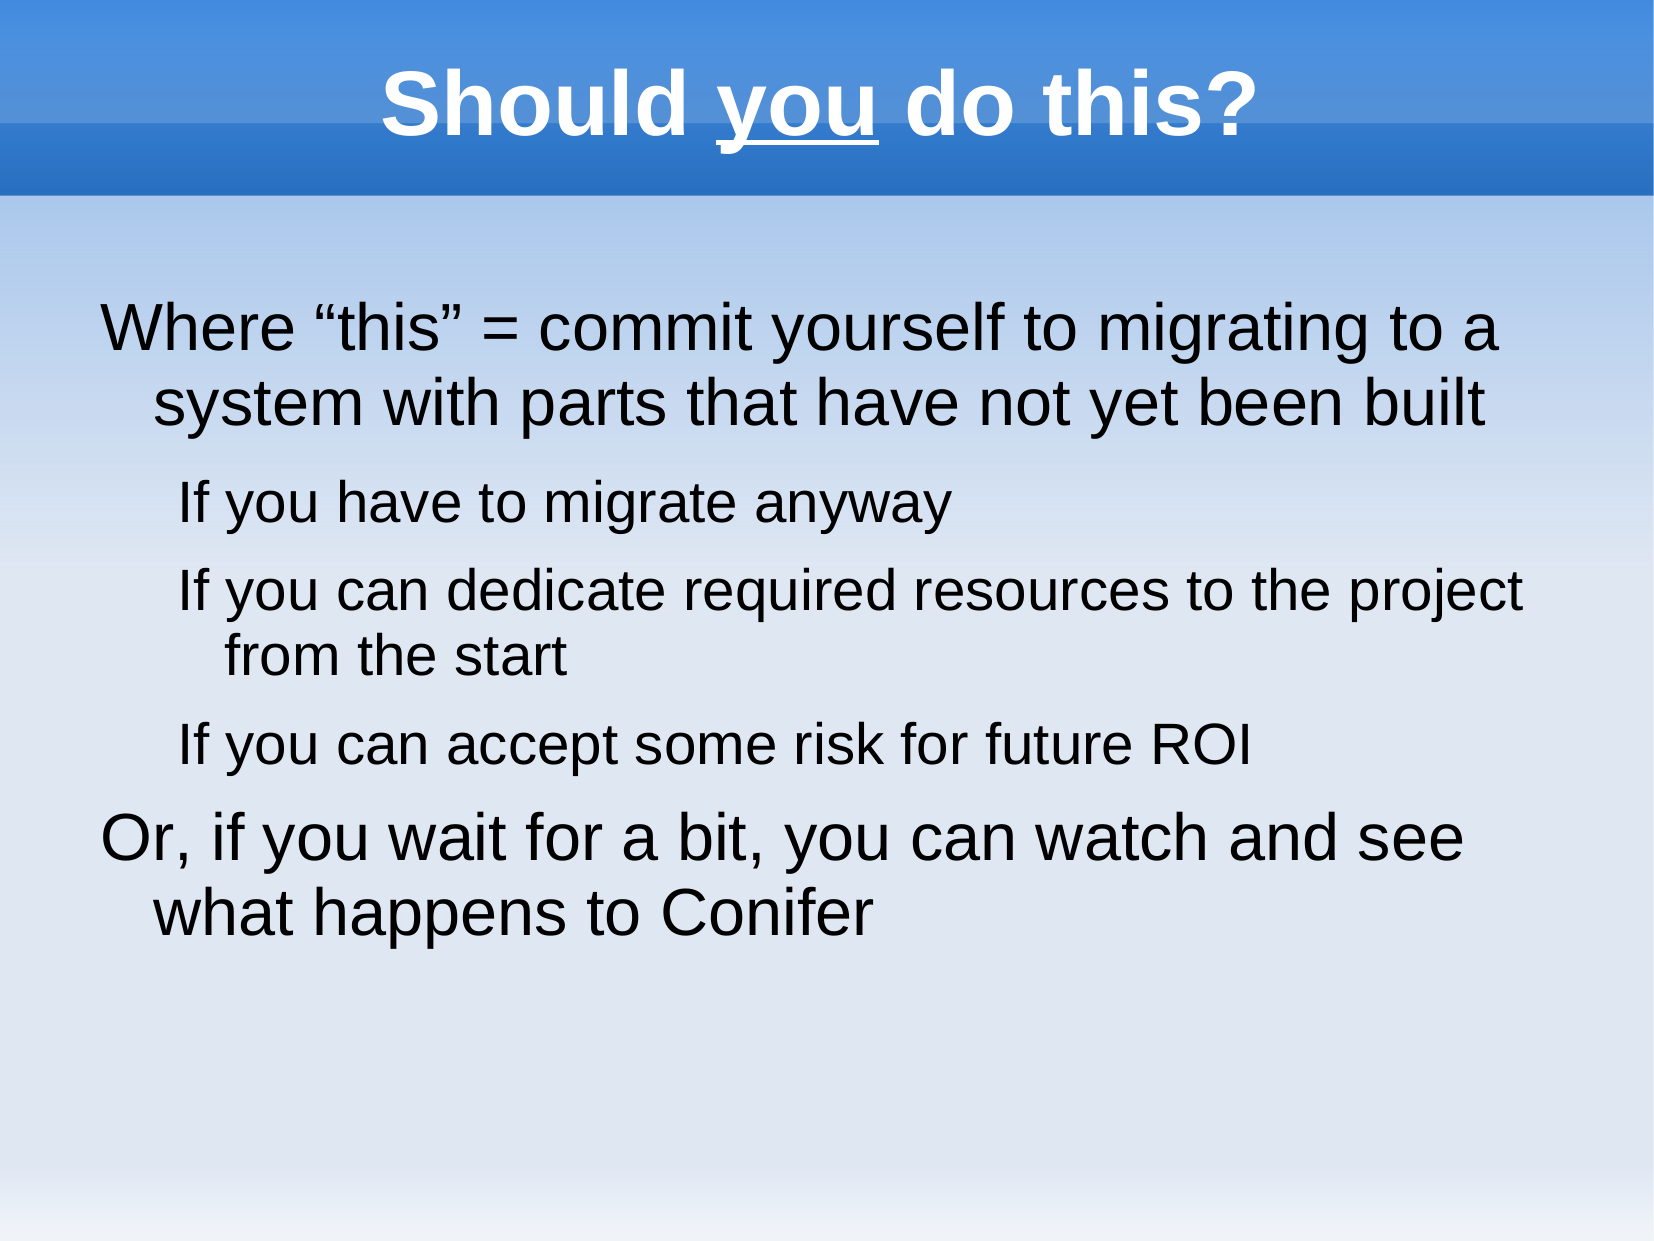

# Should you do this?
Where “this” = commit yourself to migrating to a system with parts that have not yet been built
If you have to migrate anyway
If you can dedicate required resources to the project from the start
If you can accept some risk for future ROI
Or, if you wait for a bit, you can watch and see what happens to Conifer